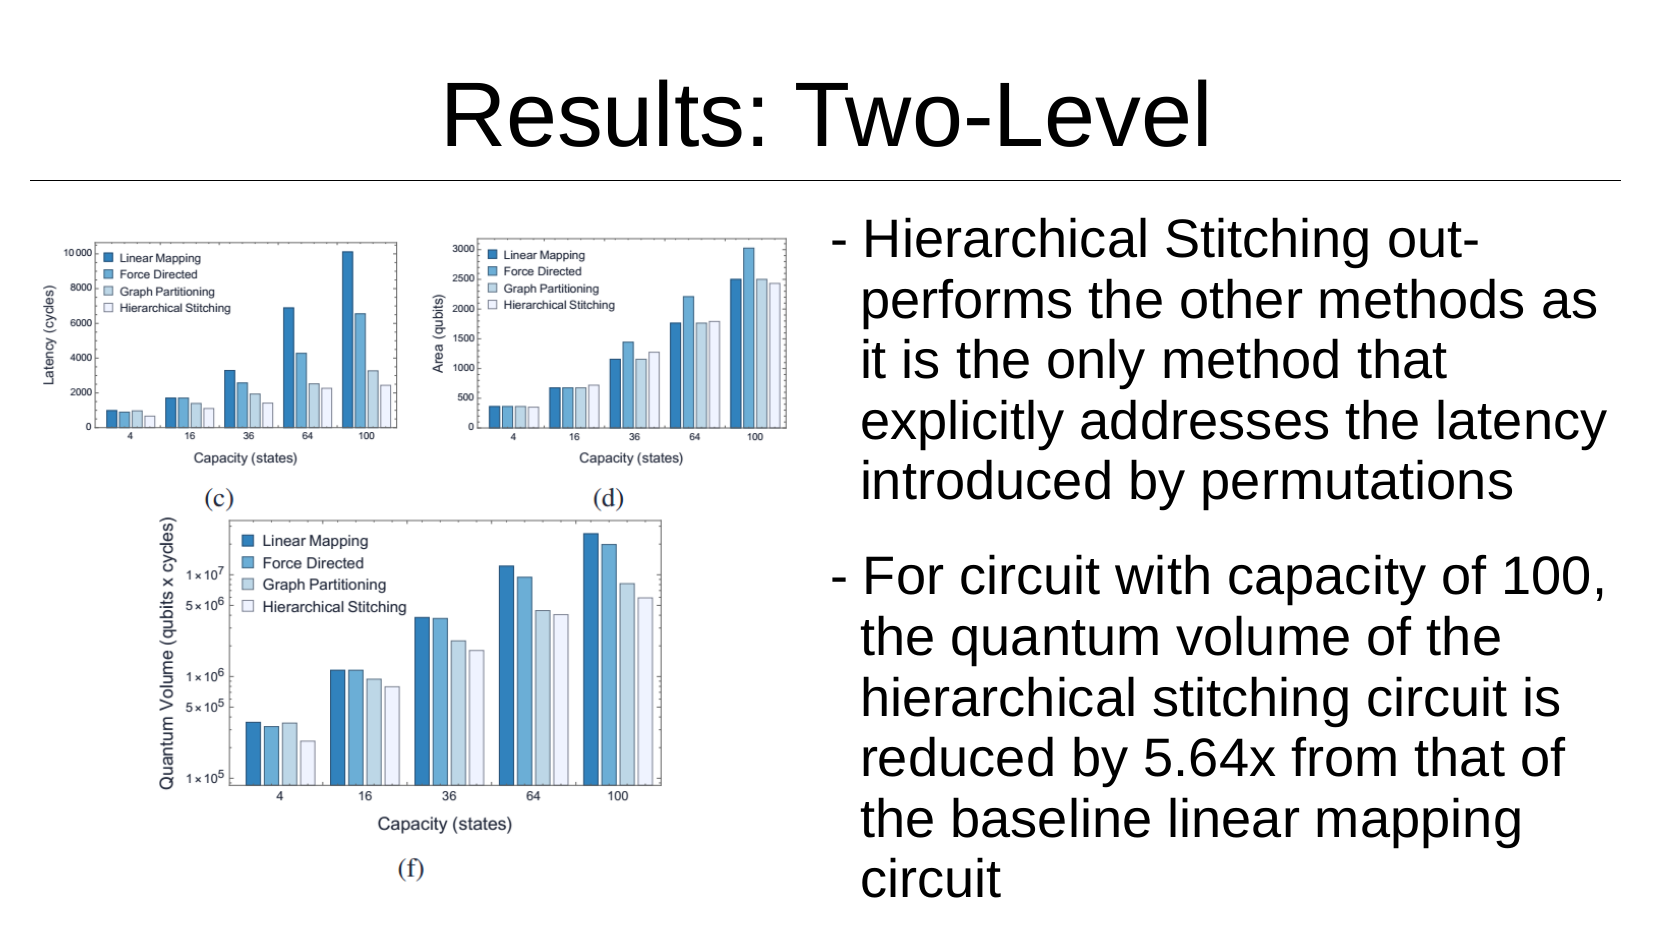

# Results: Two-Level
- Hierarchical Stitching out- performs the other methods as it is the only method that explicitly addresses the latency introduced by permutations
- For circuit with capacity of 100,
 the quantum volume of the hierarchical stitching circuit is reduced by 5.64x from that of the baseline linear mapping circuit